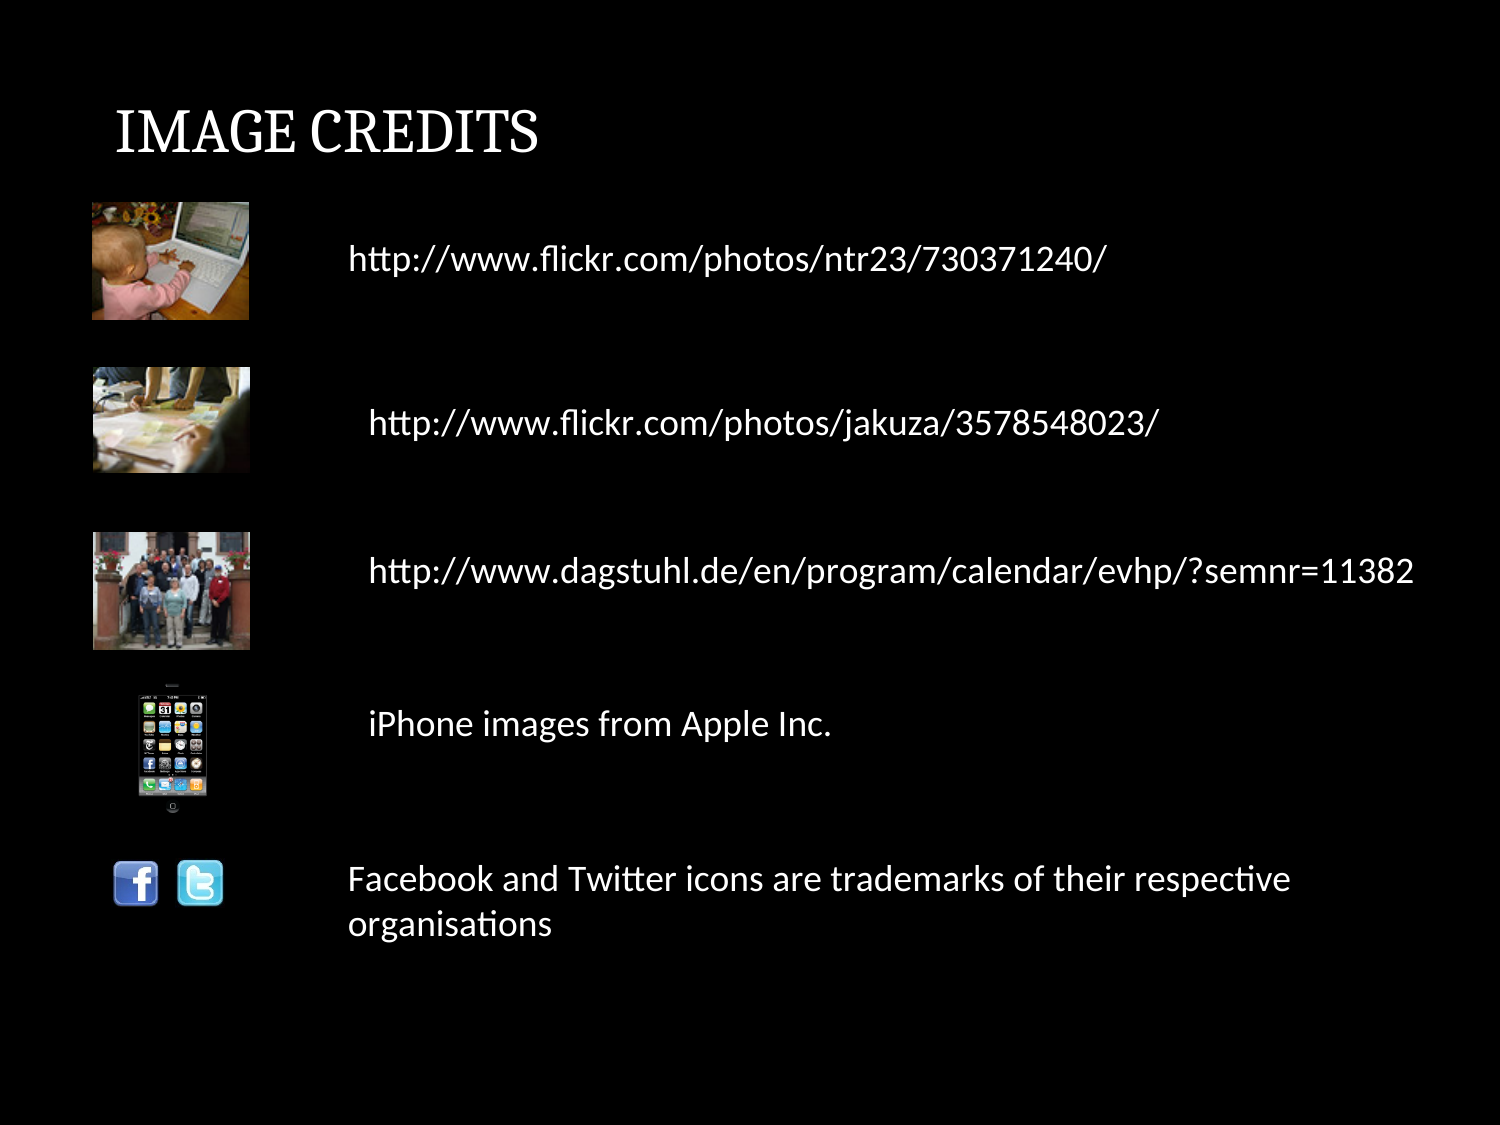

# IMAGE CREDITS
http://www.flickr.com/photos/ntr23/730371240/
http://www.flickr.com/photos/jakuza/3578548023/
http://www.dagstuhl.de/en/program/calendar/evhp/?semnr=11382
iPhone images from Apple Inc.
Facebook and Twitter icons are trademarks of their respective organisations